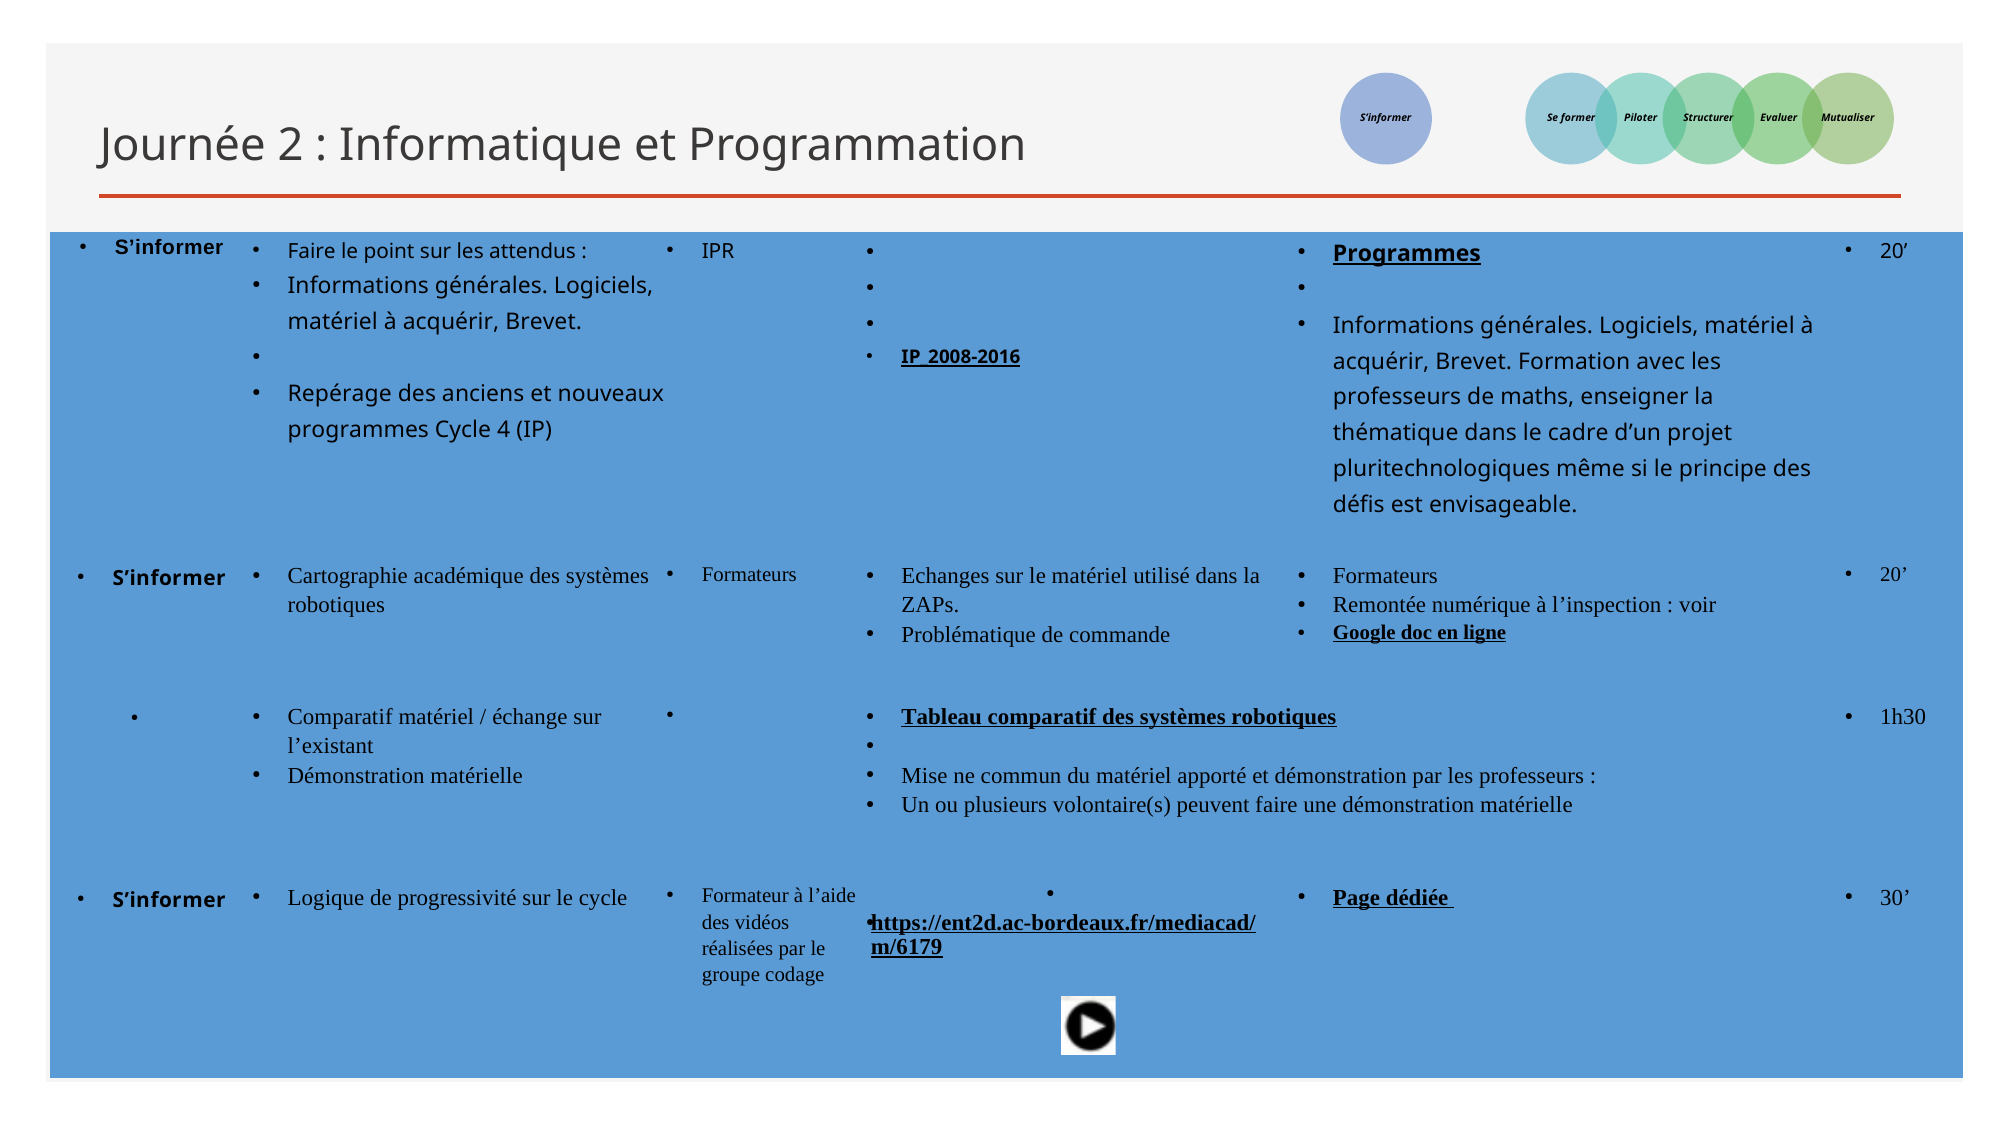

# Journée 2 : Informatique et Programmation
Se former
Piloter
Structurer
 Evaluer
Mutualiser
S’informer
| S’informer | Faire le point sur les attendus : Informations générales. Logiciels, matériel à acquérir, Brevet.   Repérage des anciens et nouveaux programmes Cycle 4 (IP) | IPR | IP\_2008-2016 | Programmes   Informations générales. Logiciels, matériel à acquérir, Brevet. Formation avec les professeurs de maths, enseigner la thématique dans le cadre d’un projet pluritechnologiques même si le principe des défis est envisageable. | 20’ |
| --- | --- | --- | --- | --- | --- |
| S’informer | Cartographie académique des systèmes robotiques | Formateurs | Echanges sur le matériel utilisé dans la ZAPs. Problématique de commande | Formateurs Remontée numérique à l’inspection : voir Google doc en ligne | 20’ |
| | Comparatif matériel / échange sur l’existant Démonstration matérielle | | Tableau comparatif des systèmes robotiques   Mise ne commun du matériel apporté et démonstration par les professeurs : Un ou plusieurs volontaire(s) peuvent faire une démonstration matérielle | | 1h30 |
| S’informer | Logique de progressivité sur le cycle | Formateur à l’aide des vidéos réalisées par le groupe codage | https://ent2d.ac-bordeaux.fr/mediacad/m/6179 | Page dédiée | 30’ |